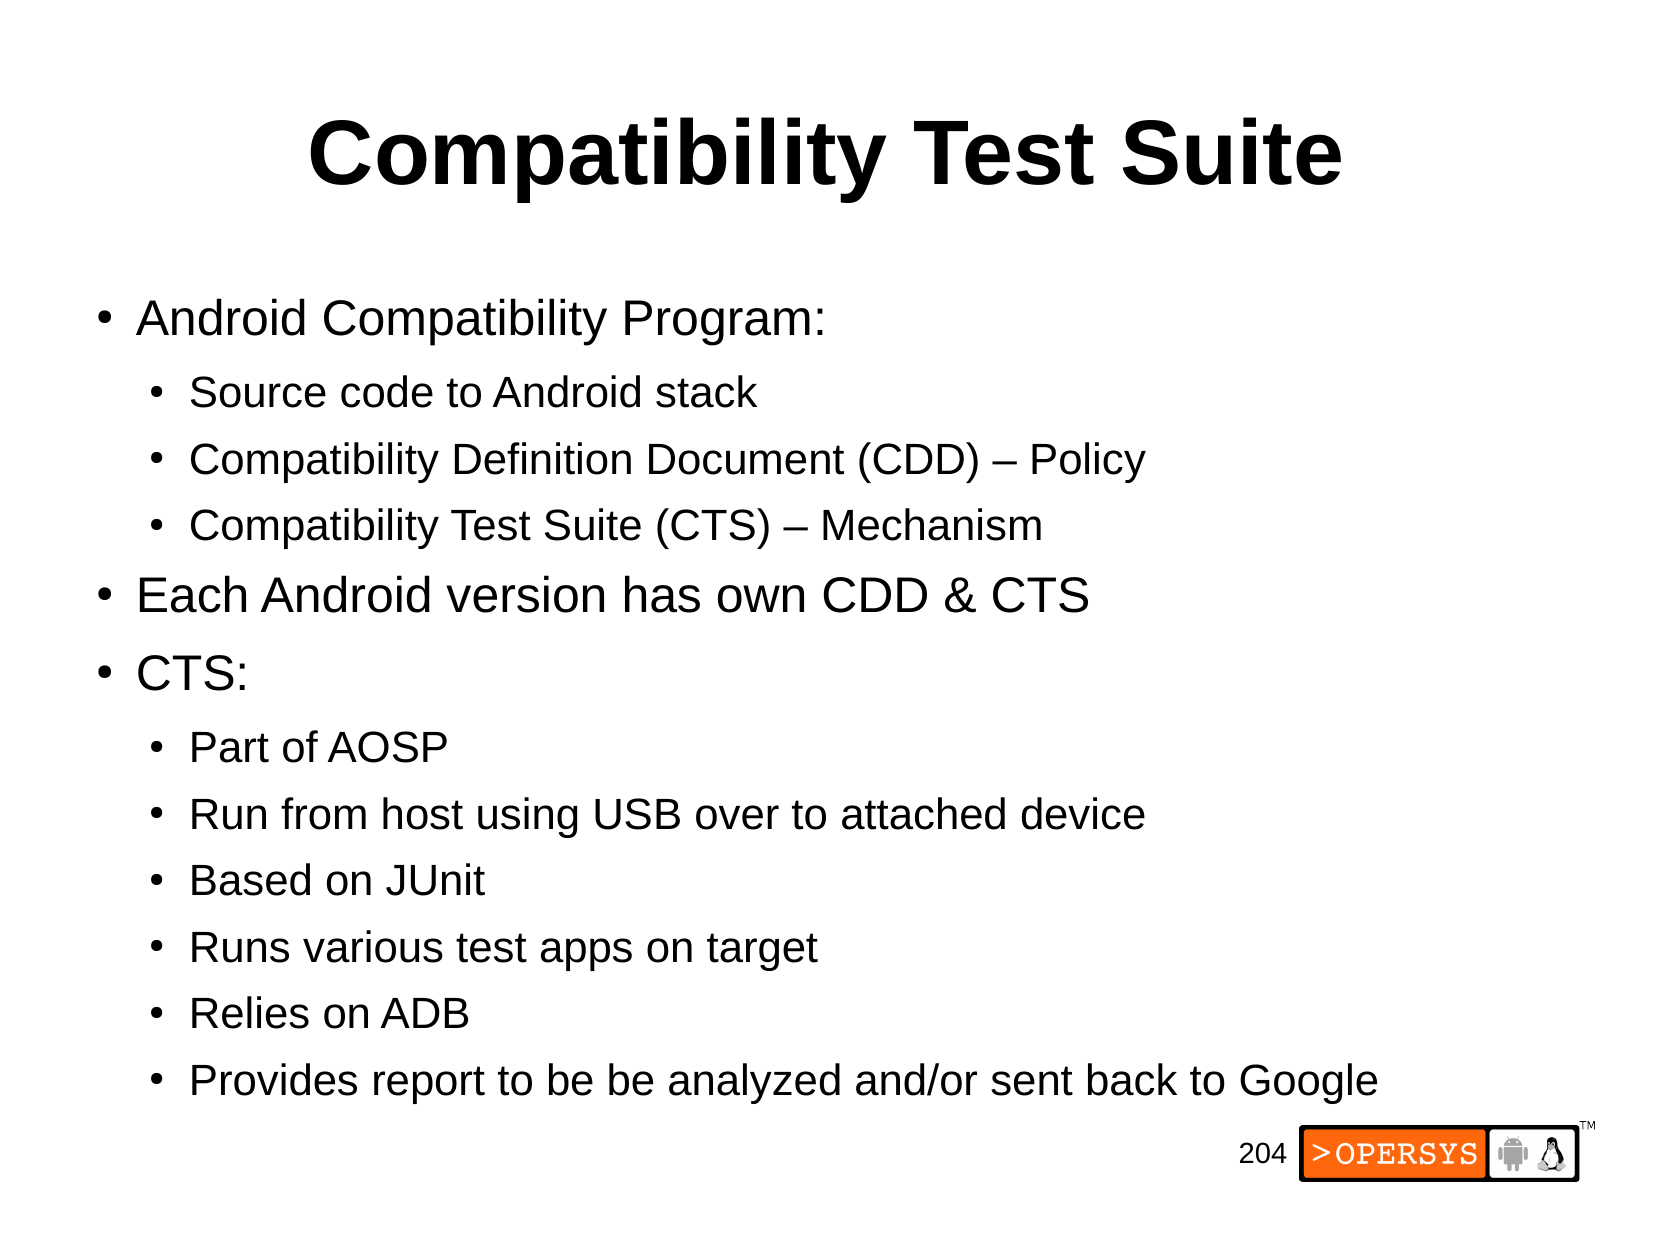

# Compatibility Test Suite
Android Compatibility Program:
Source code to Android stack
Compatibility Definition Document (CDD) – Policy
Compatibility Test Suite (CTS) – Mechanism
Each Android version has own CDD & CTS
CTS:
Part of AOSP
Run from host using USB over to attached device
Based on JUnit
Runs various test apps on target
Relies on ADB
Provides report to be be analyzed and/or sent back to Google